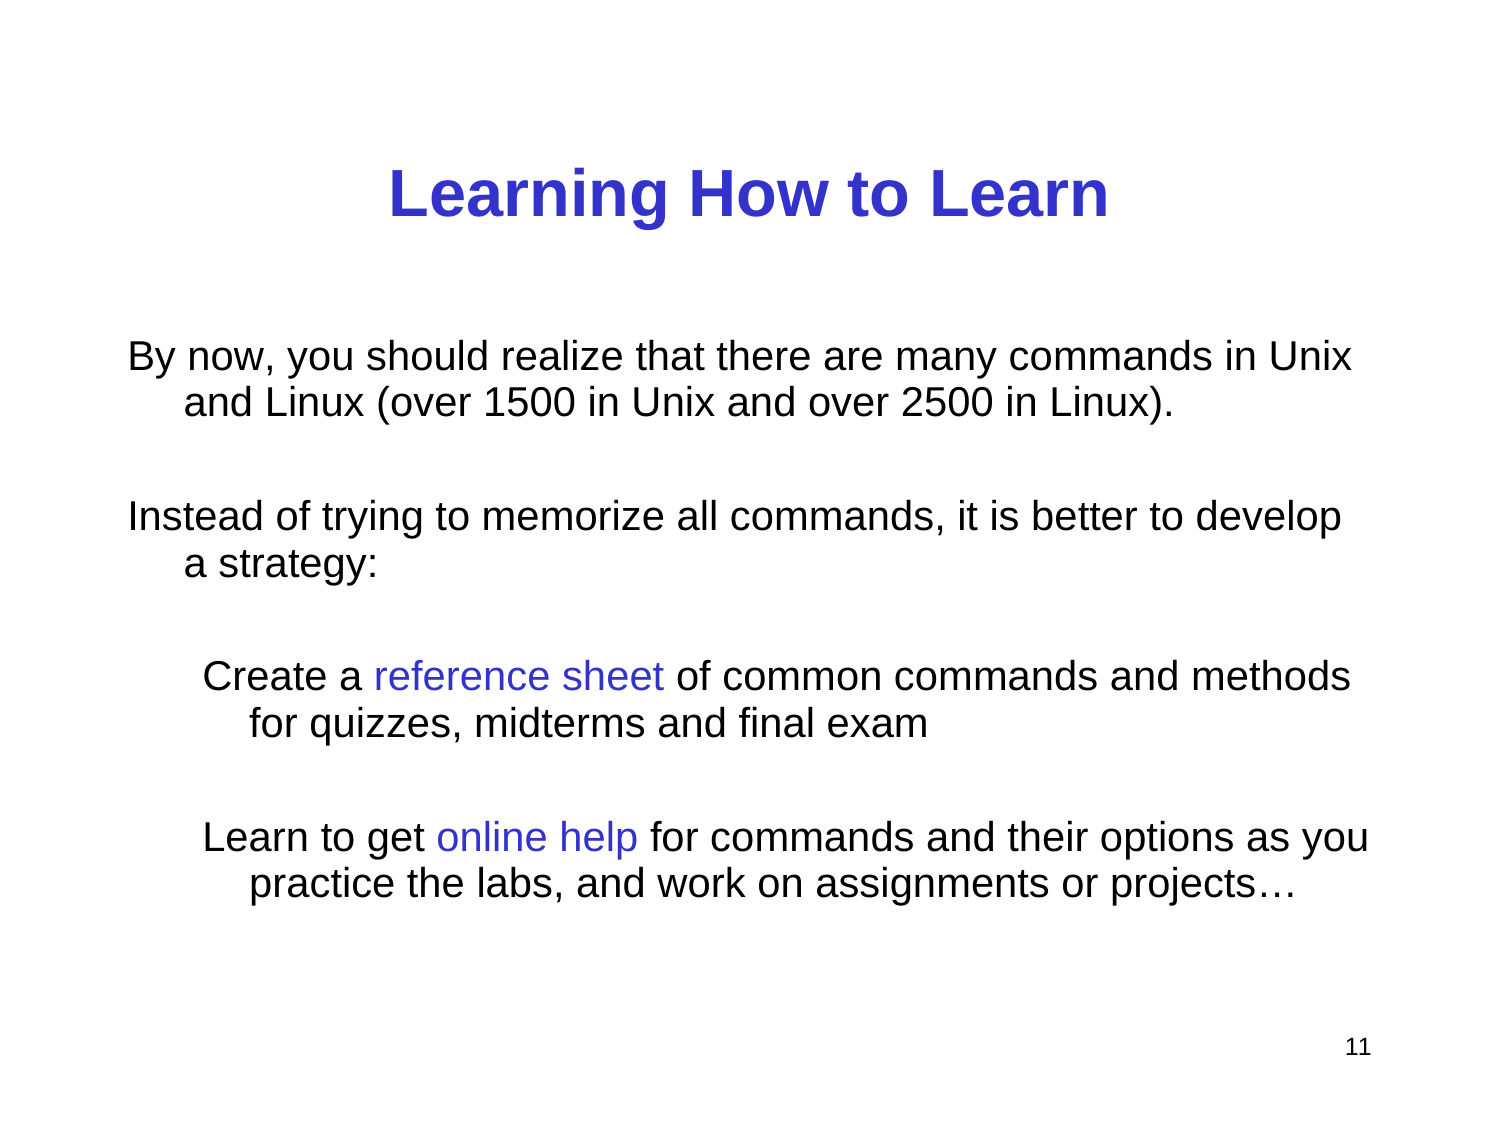

# Learning How to Learn
By now, you should realize that there are many commands in Unix and Linux (over 1500 in Unix and over 2500 in Linux).
Instead of trying to memorize all commands, it is better to develop a strategy:
Create a reference sheet of common commands and methods for quizzes, midterms and final exam
Learn to get online help for commands and their options as you practice the labs, and work on assignments or projects…
11